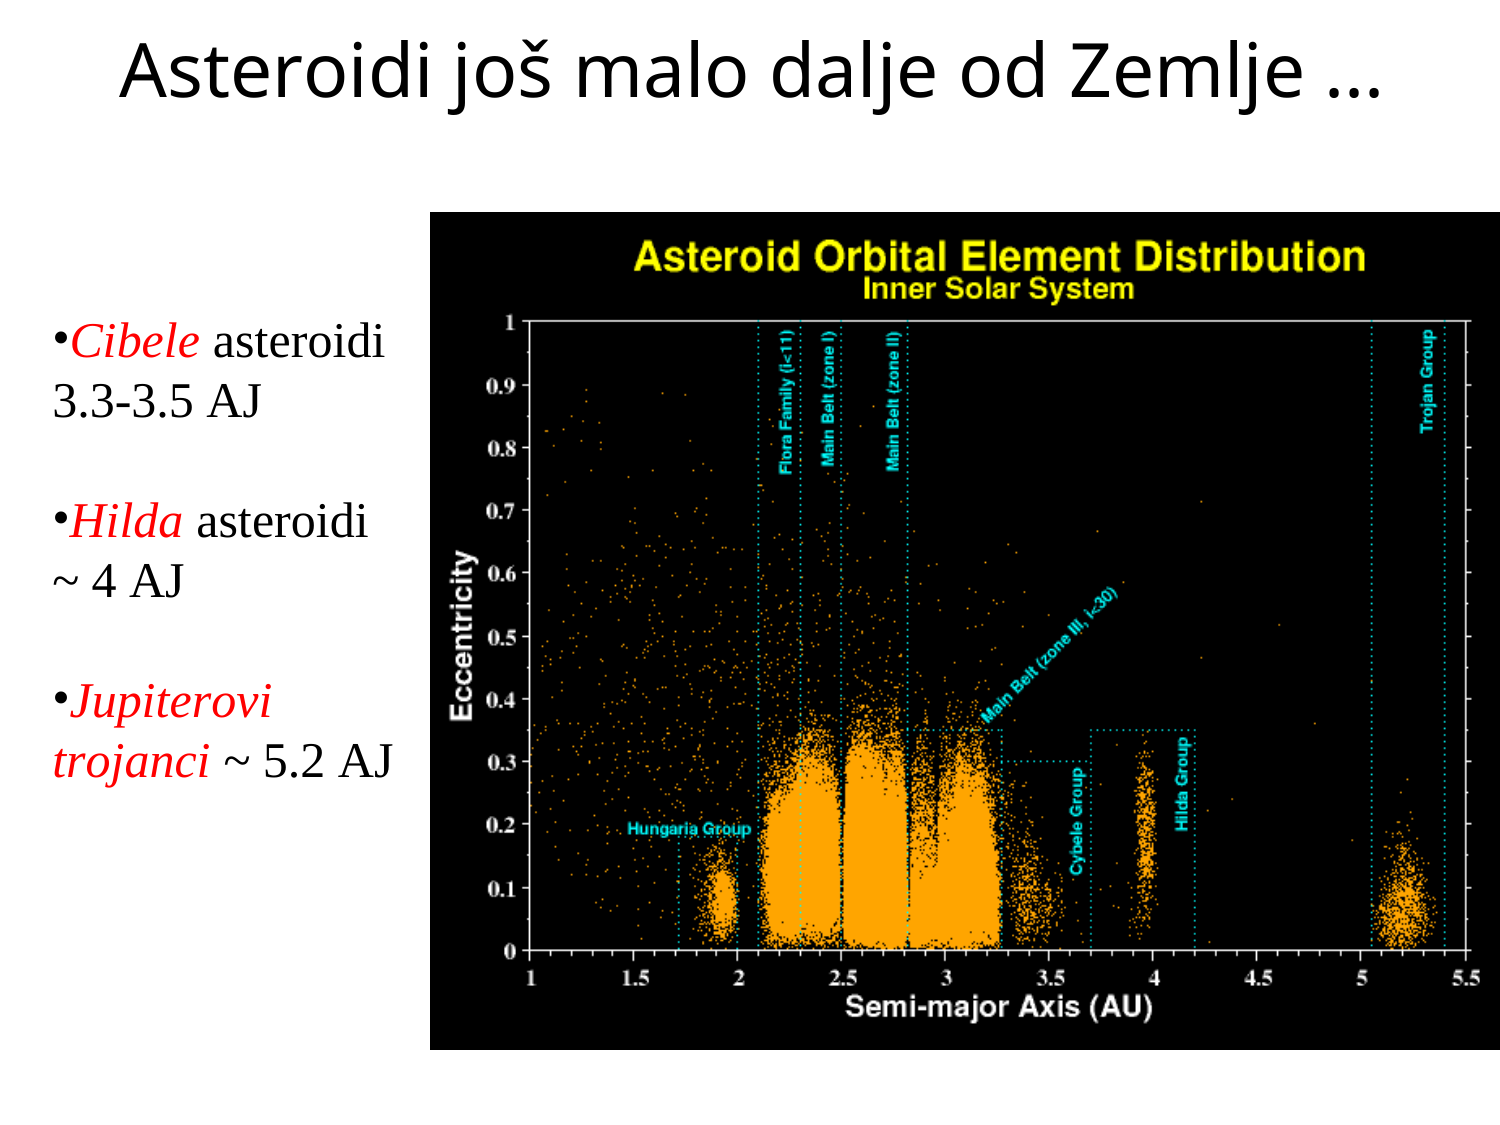

# Asteroidi još malo dalje od Zemlje ...
Cibele asteroidi 3.3-3.5 AJ
Hilda asteroidi ~ 4 AJ
Jupiterovi trojanci ~ 5.2 AJ